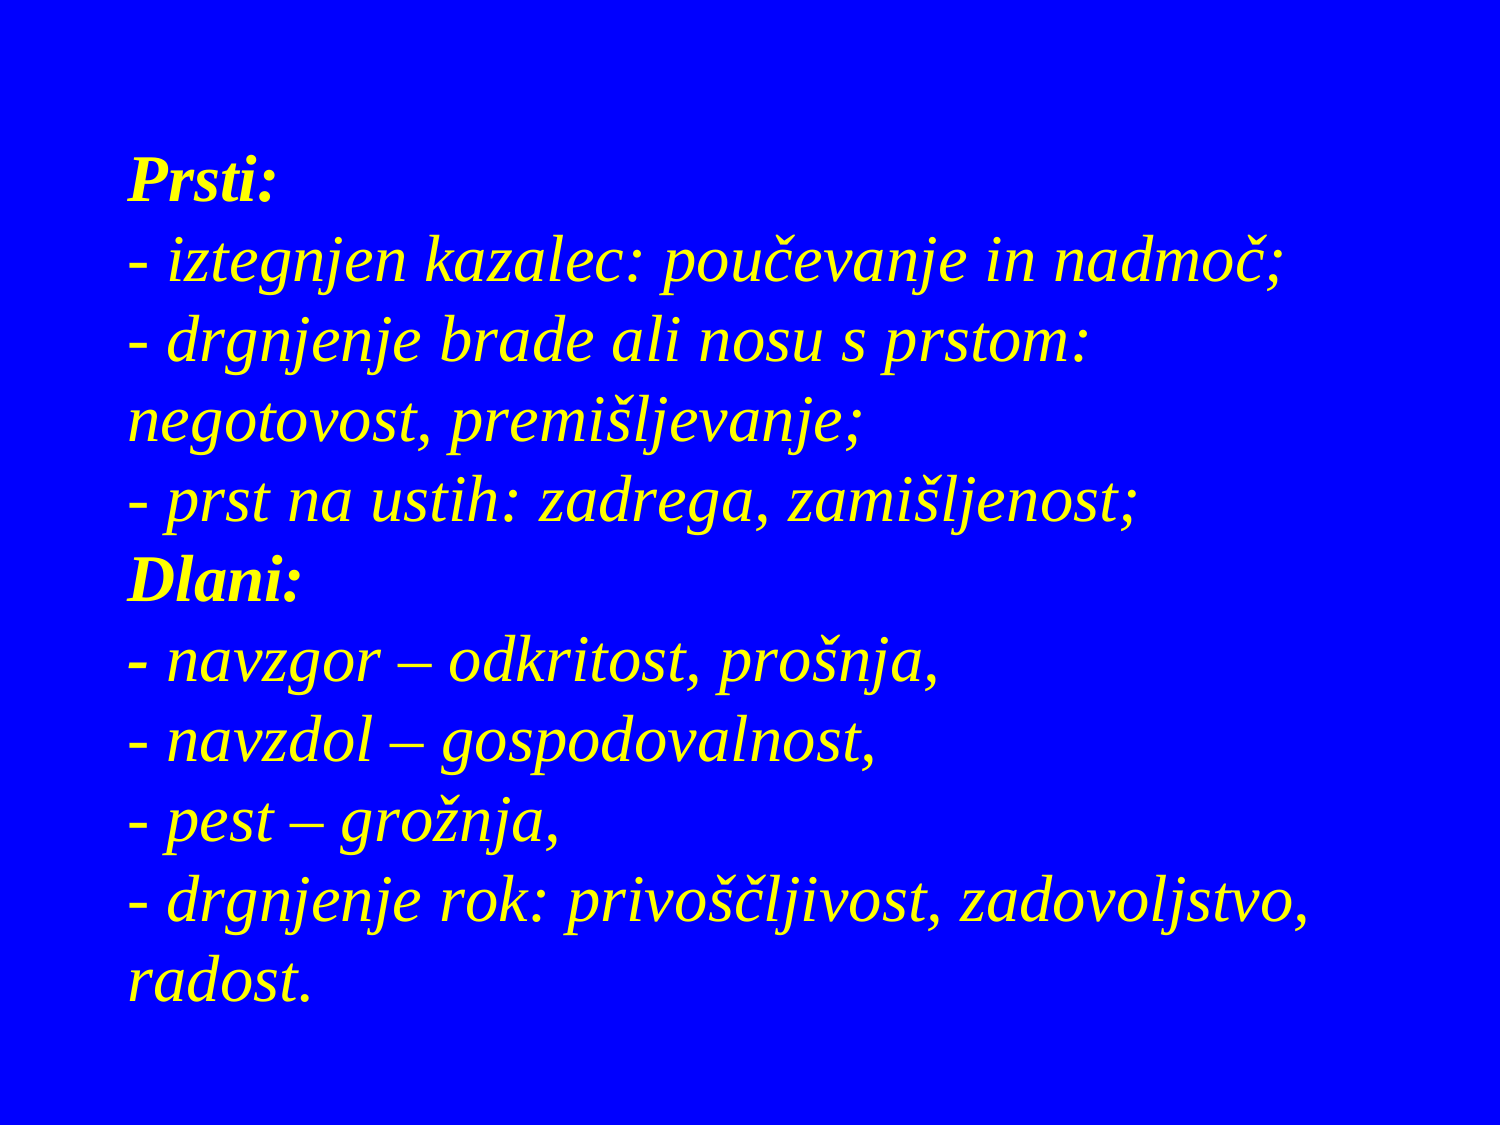

# Prsti: - iztegnjen kazalec: poučevanje in nadmoč; - drgnjenje brade ali nosu s prstom: negotovost, premišljevanje; - prst na ustih: zadrega, zamišljenost; Dlani: - navzgor – odkritost, prošnja, - navzdol – gospodovalnost, - pest – grožnja, - drgnjenje rok: privoščljivost, zadovoljstvo, radost.